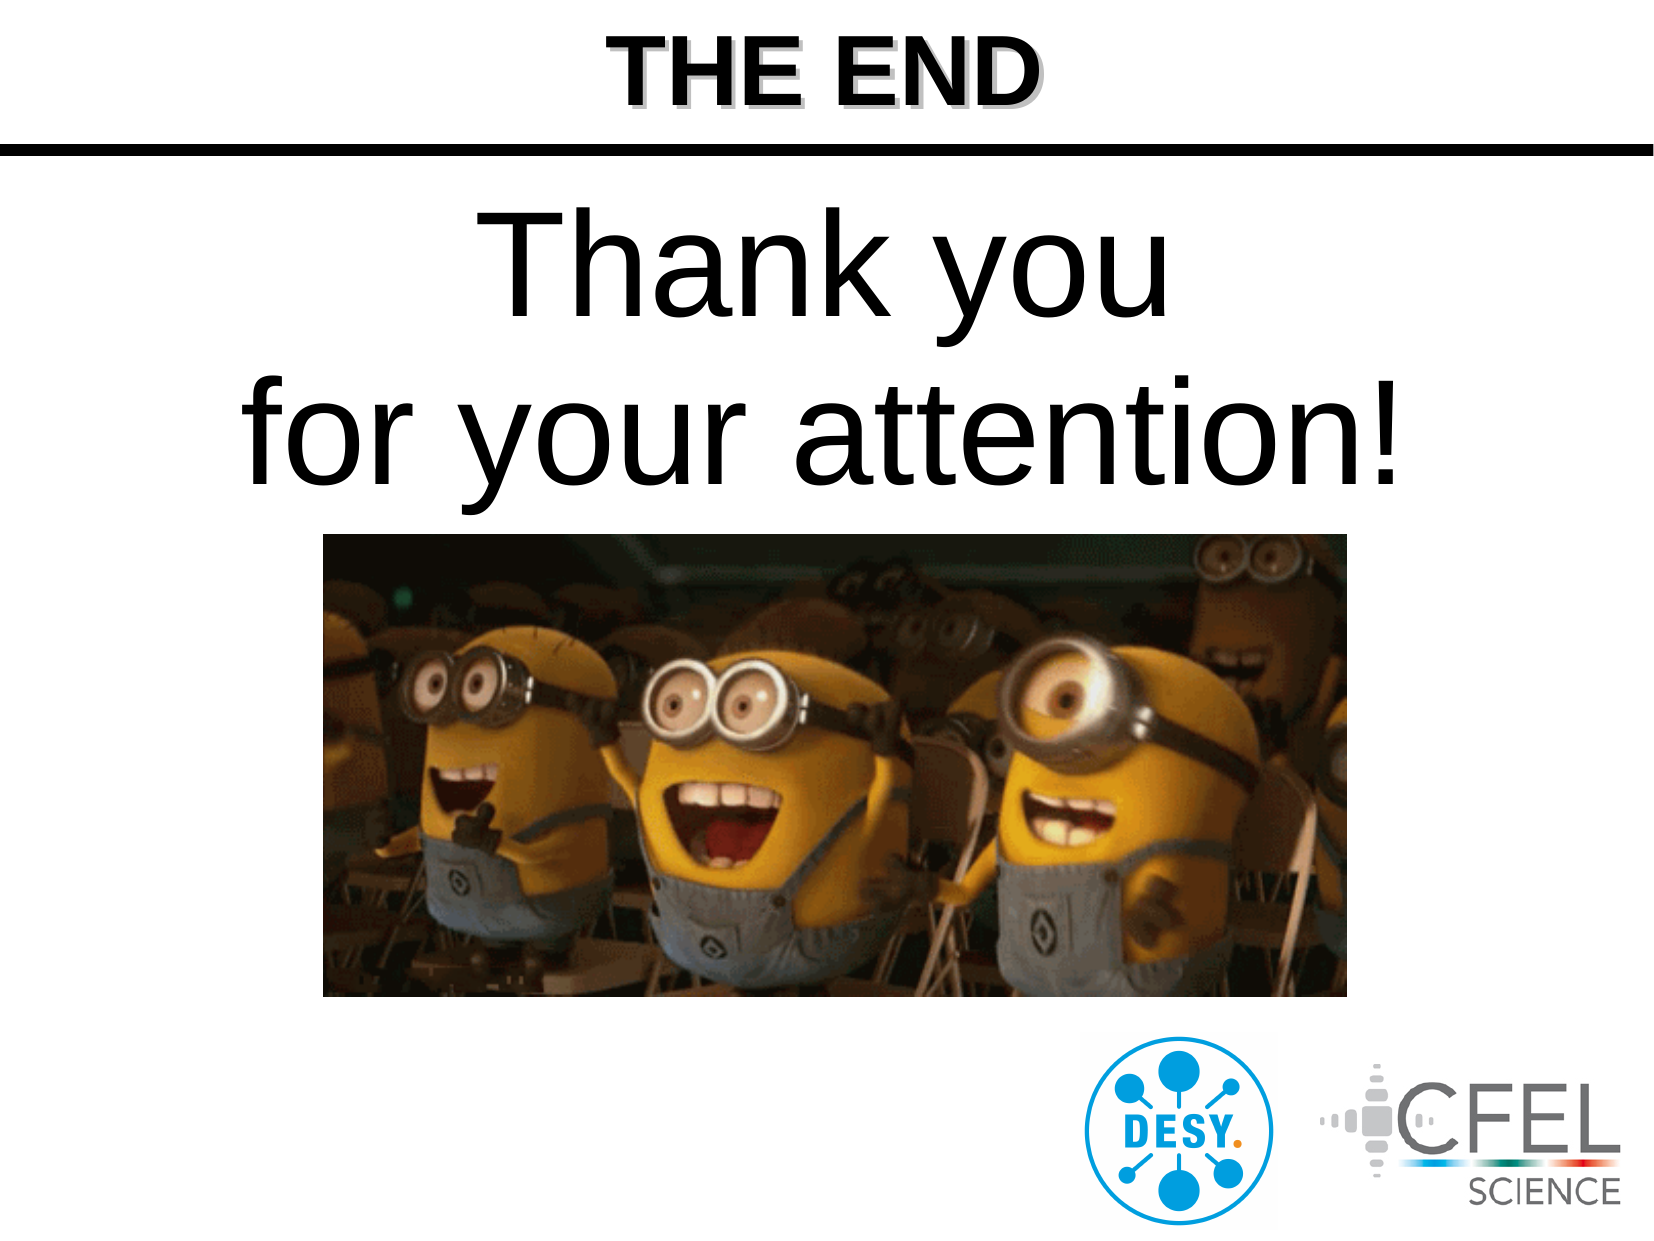

THE END
# Thank you for your attention!